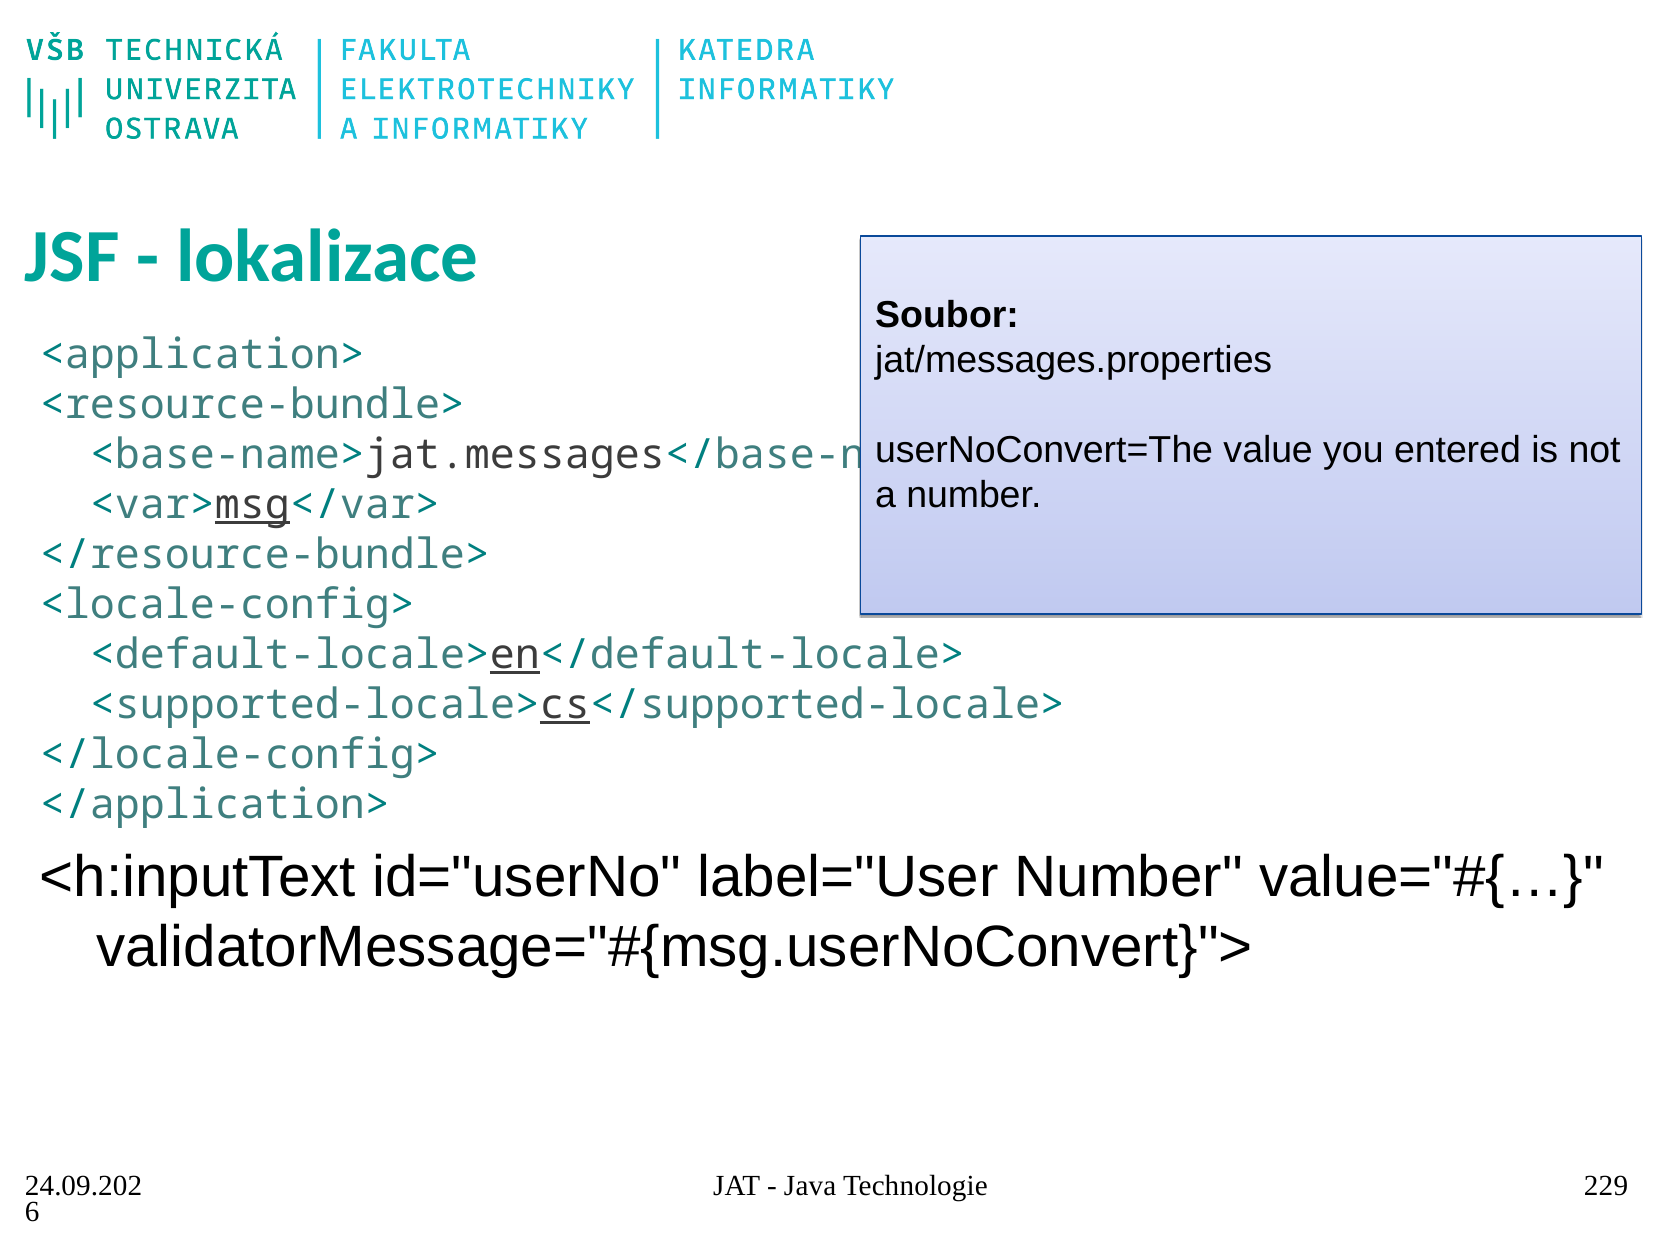

JSF - lokalizace
Soubor:
jat/messages.properties
userNoConvert=The value you entered is not a number.
# <application>
<resource-bundle>
 <base-name>jat.messages</base-name>
 <var>msg</var>
</resource-bundle>
<locale-config>
 <default-locale>en</default-locale>
 <supported-locale>cs</supported-locale>
</locale-config>
</application>
<h:inputText id="userNo" label="User Number" value="#{…}" validatorMessage="#{msg.userNoConvert}">
JAT - Java Technologie
229